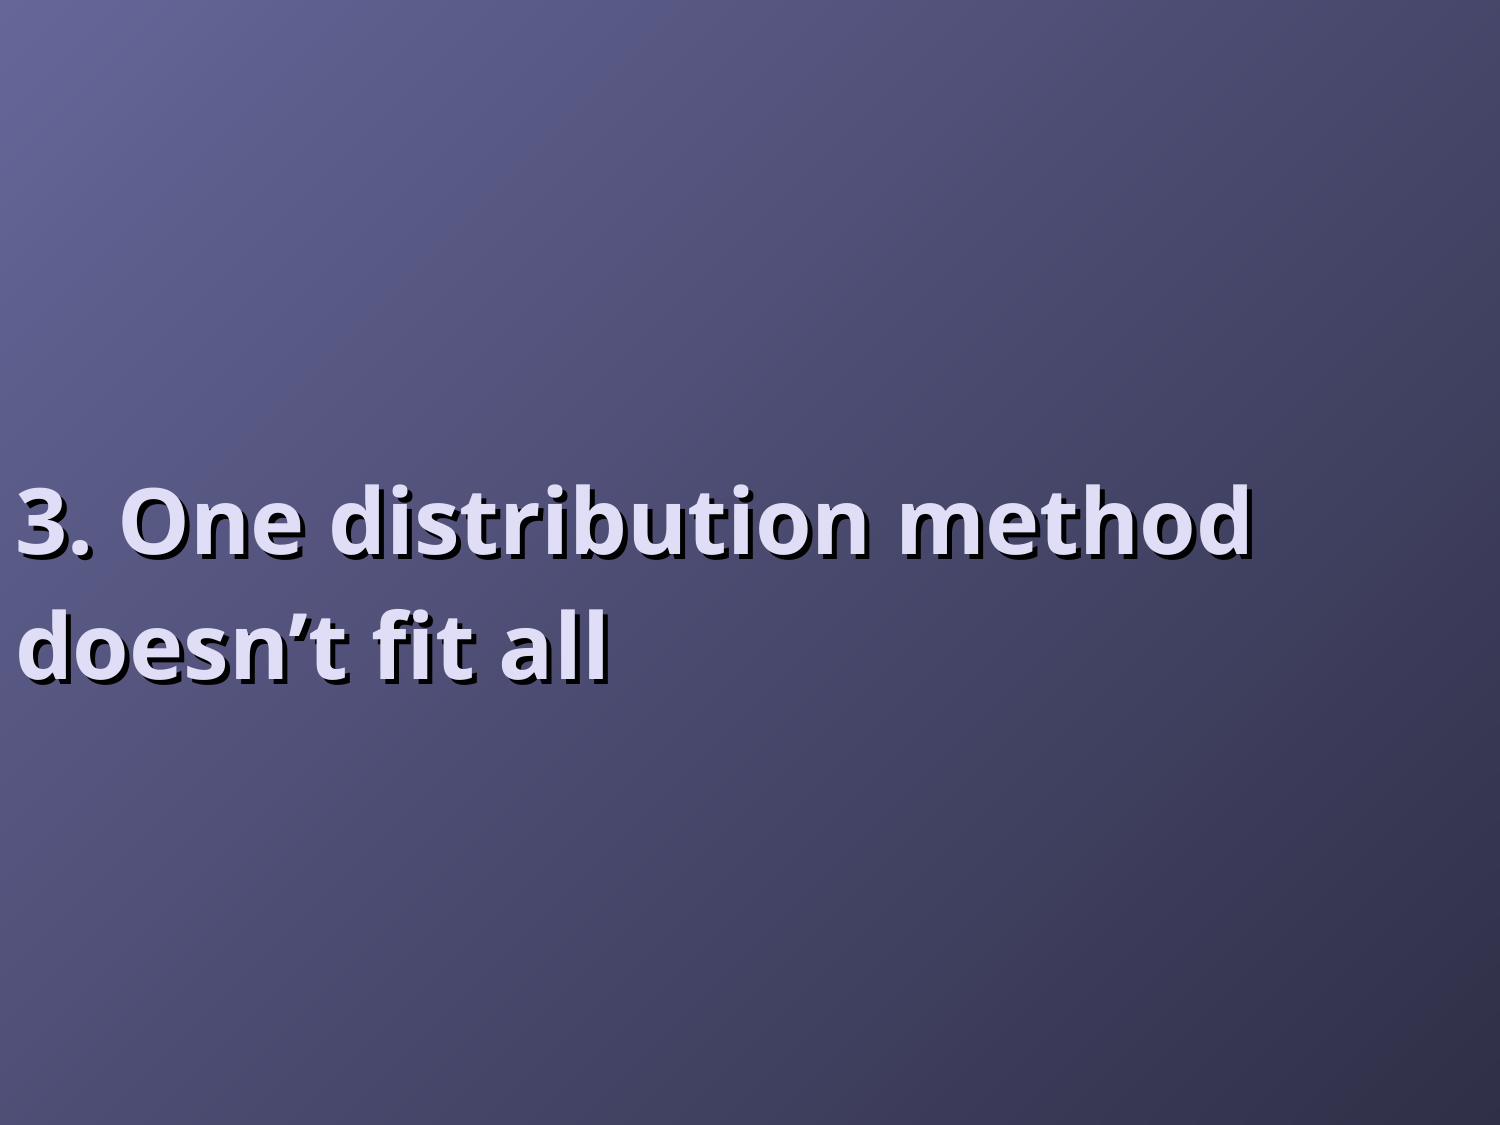

# 3. One distribution method doesn’t fit all